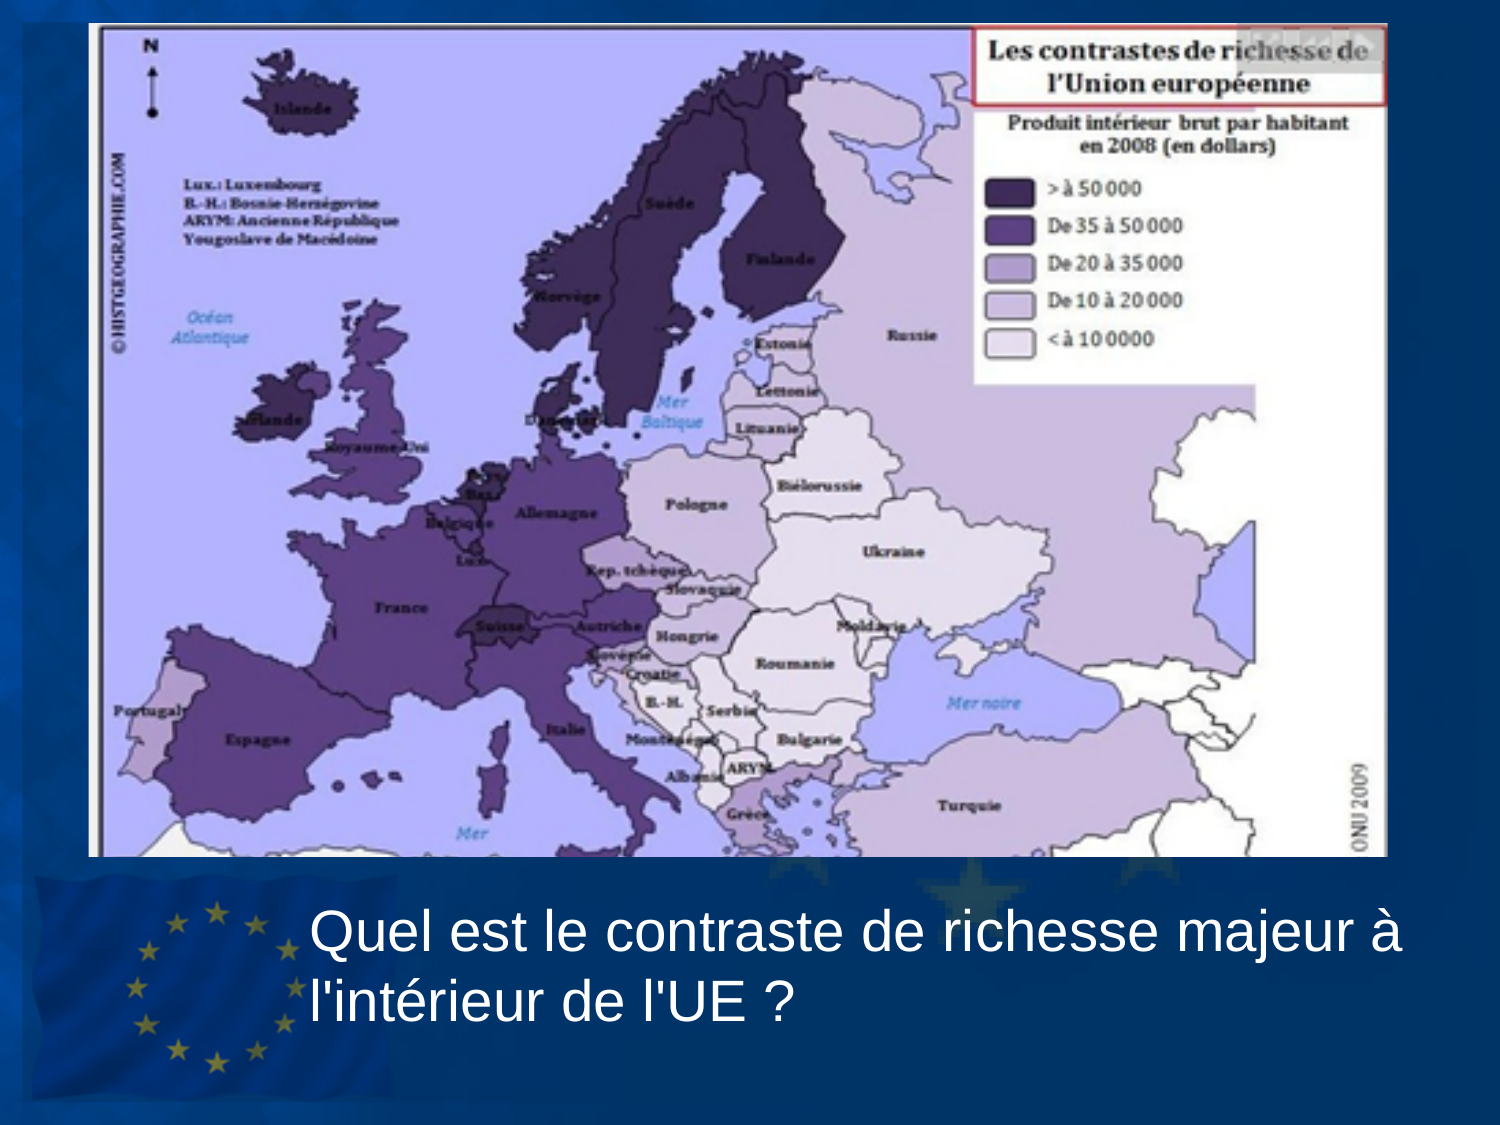

Quel est le contraste de richesse majeur à l'intérieur de l'UE ?